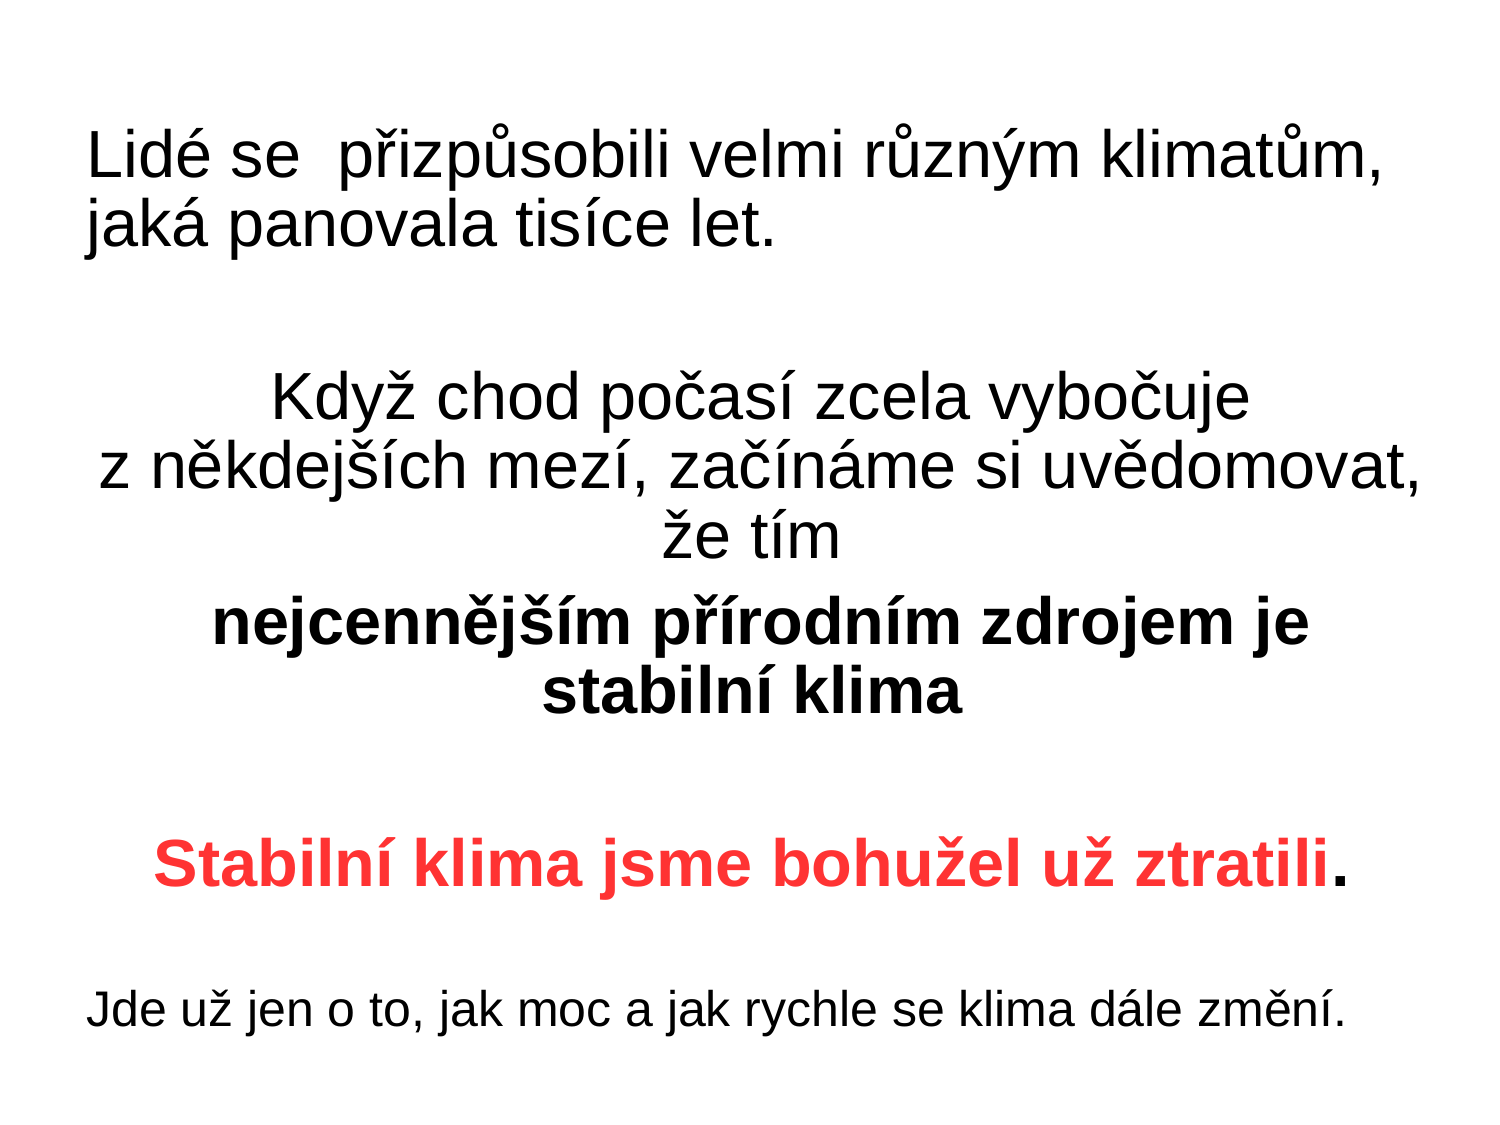

#
Lidé se přizpůsobili velmi různým klimatům, jaká panovala tisíce let.
Když chod počasí zcela vybočuje z někdejších mezí, začínáme si uvědomovat, že tím
nejcennějším přírodním zdrojem je stabilní klima
Stabilní klima jsme bohužel už ztratili.
Jde už jen o to, jak moc a jak rychle se klima dále změní.